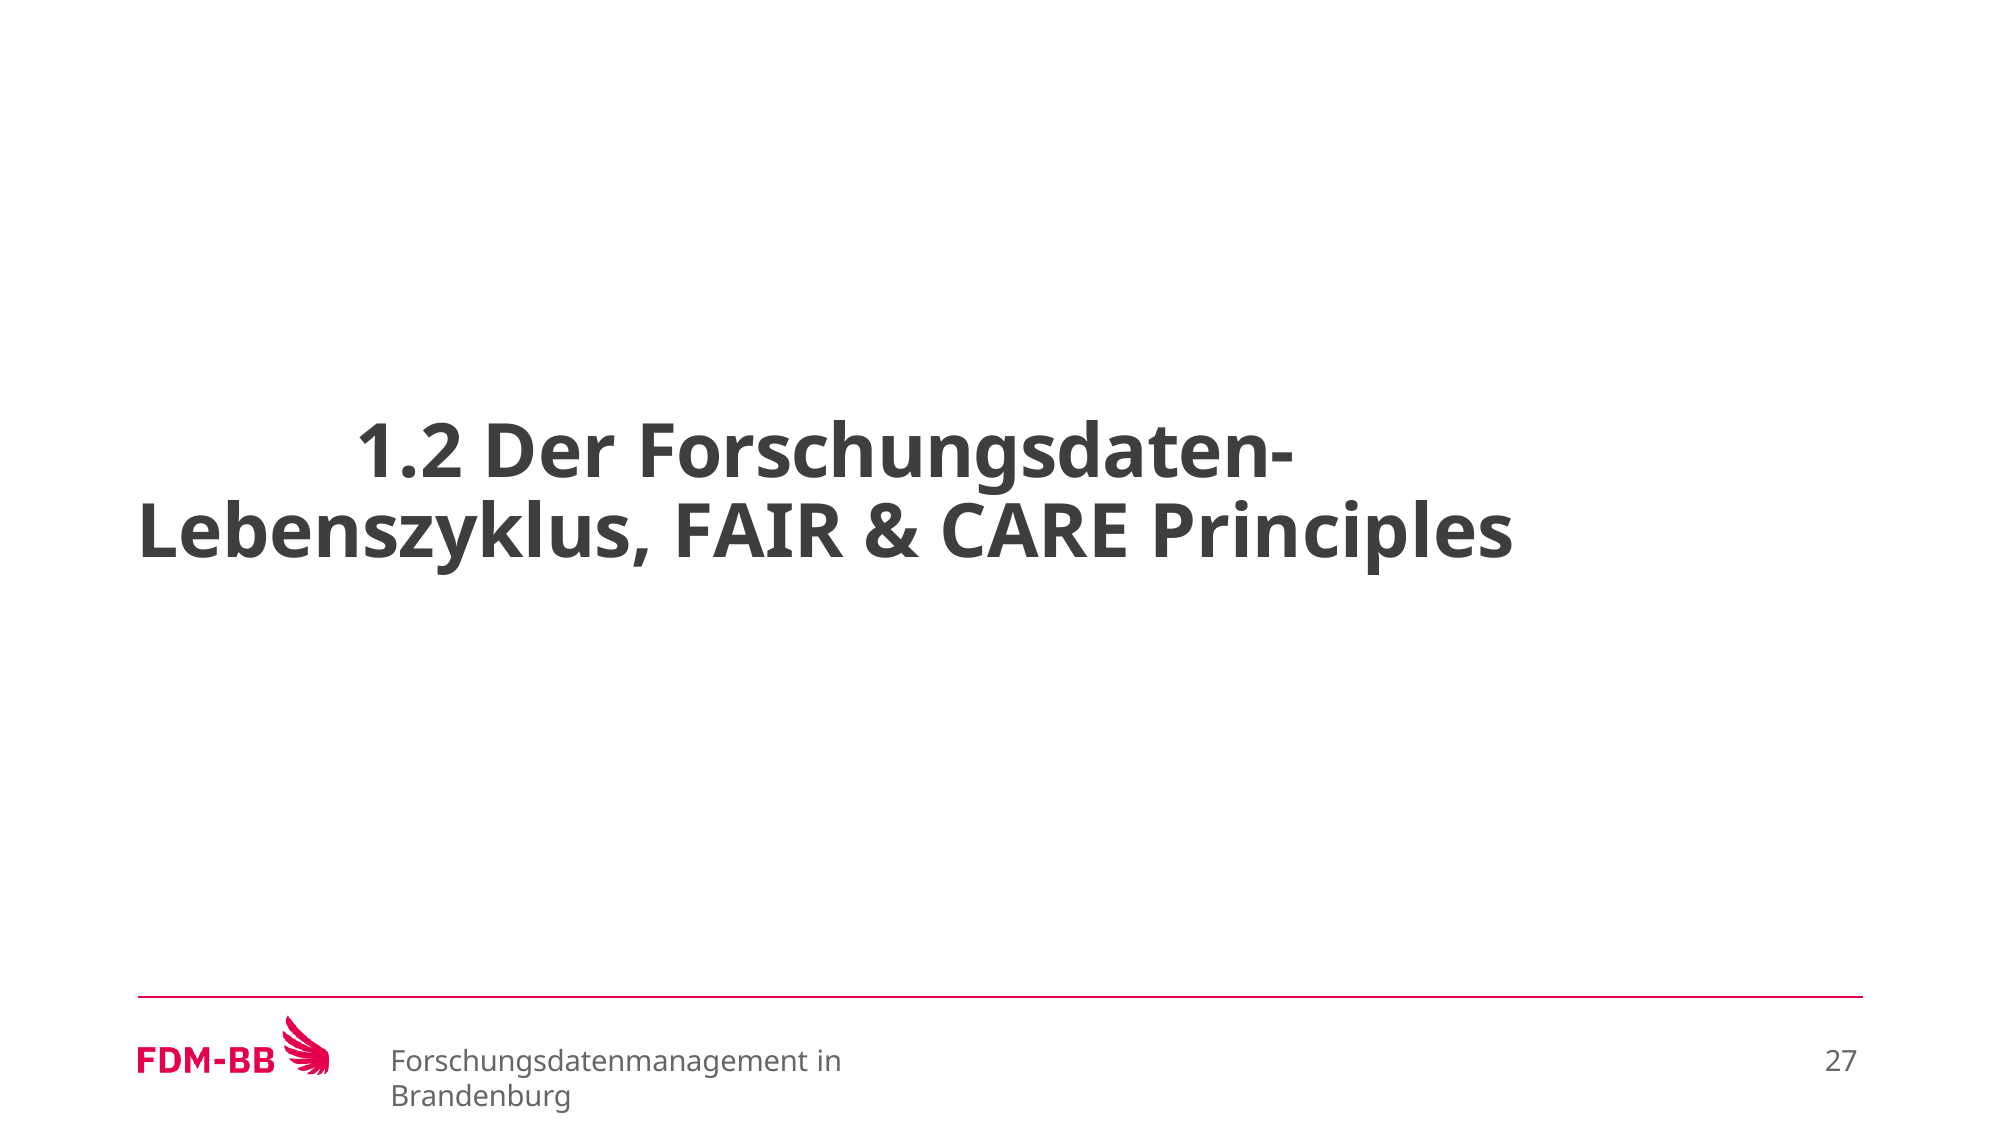

# 1.2 Der Forschungsdaten-Lebenszyklus, FAIR & CARE Principles
Forschungsdatenmanagement in Brandenburg